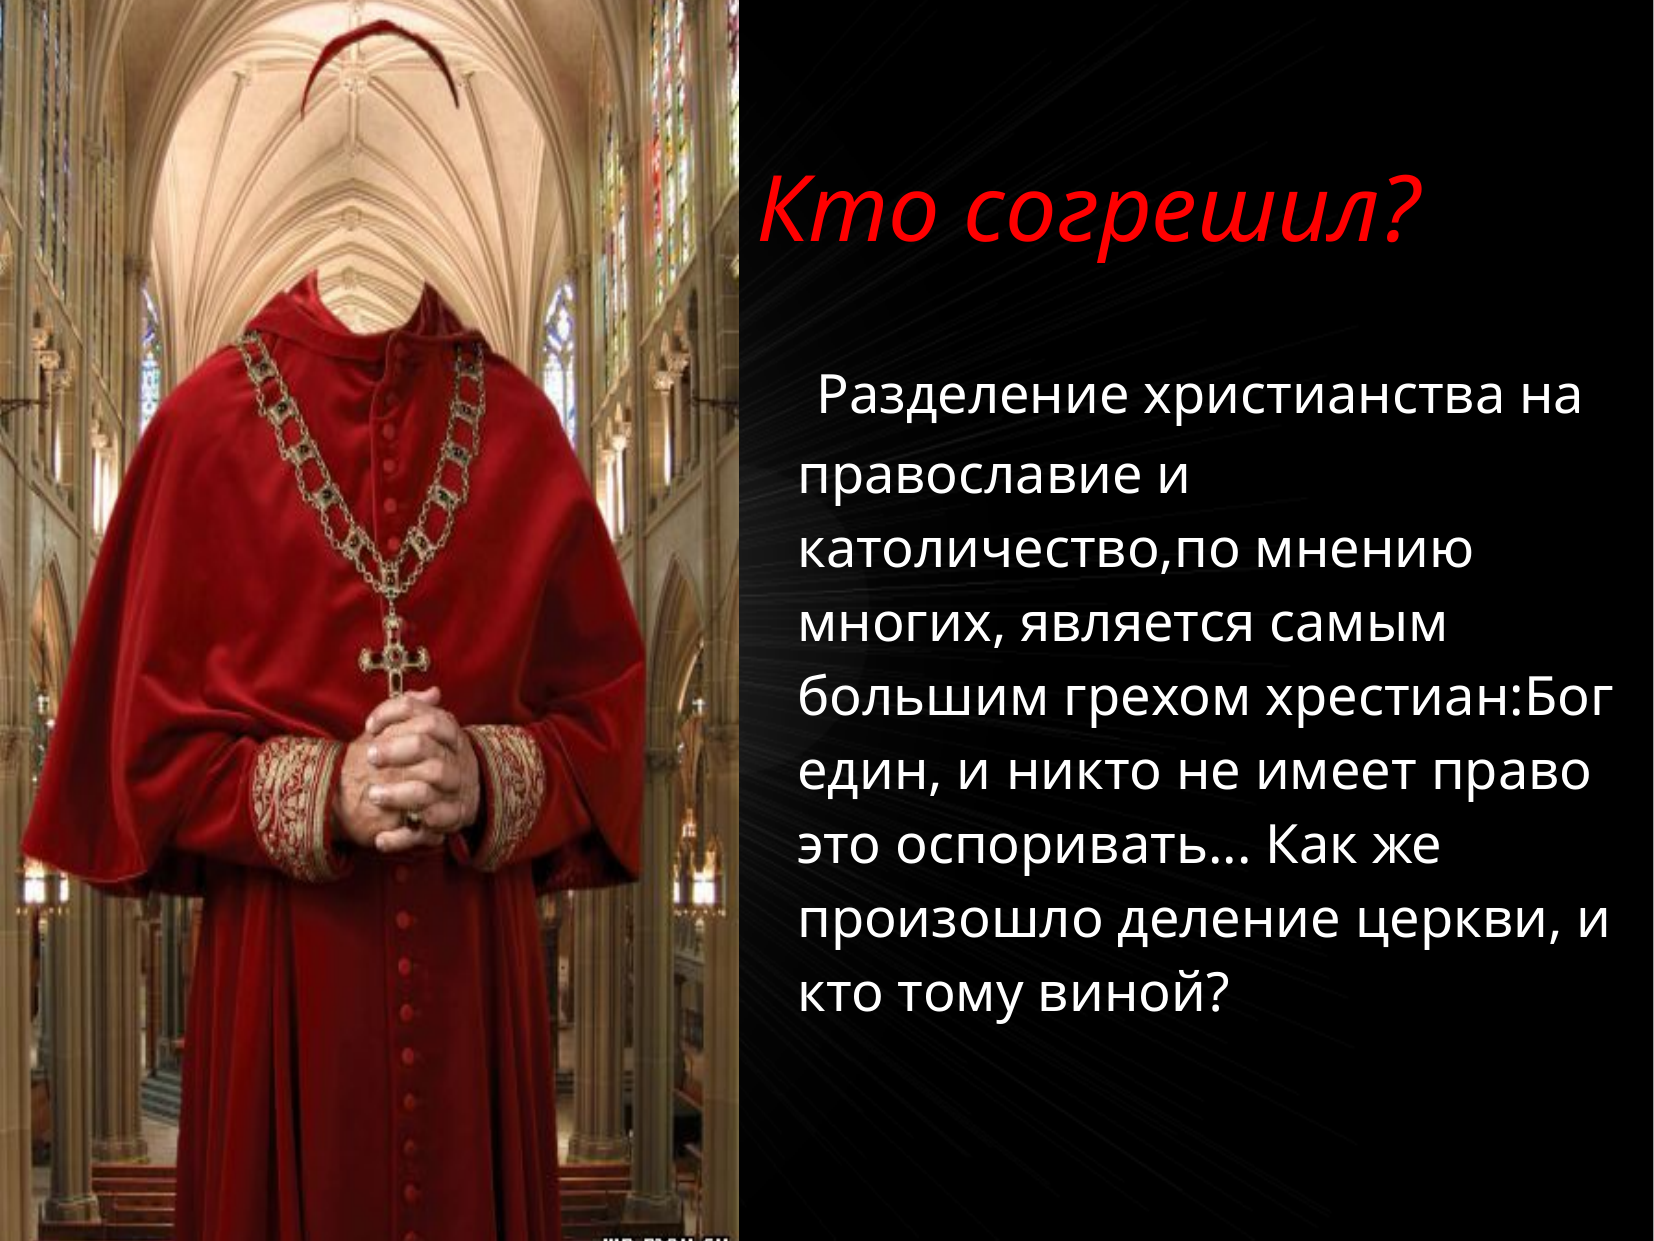

# Кто согрешил?
 Разделение христианства на православие и католичество,по мнению многих, является самым большим грехом хрестиан:Бог един, и никто не имеет право это оспоривать... Как же произошло деление церкви, и кто тому виной?